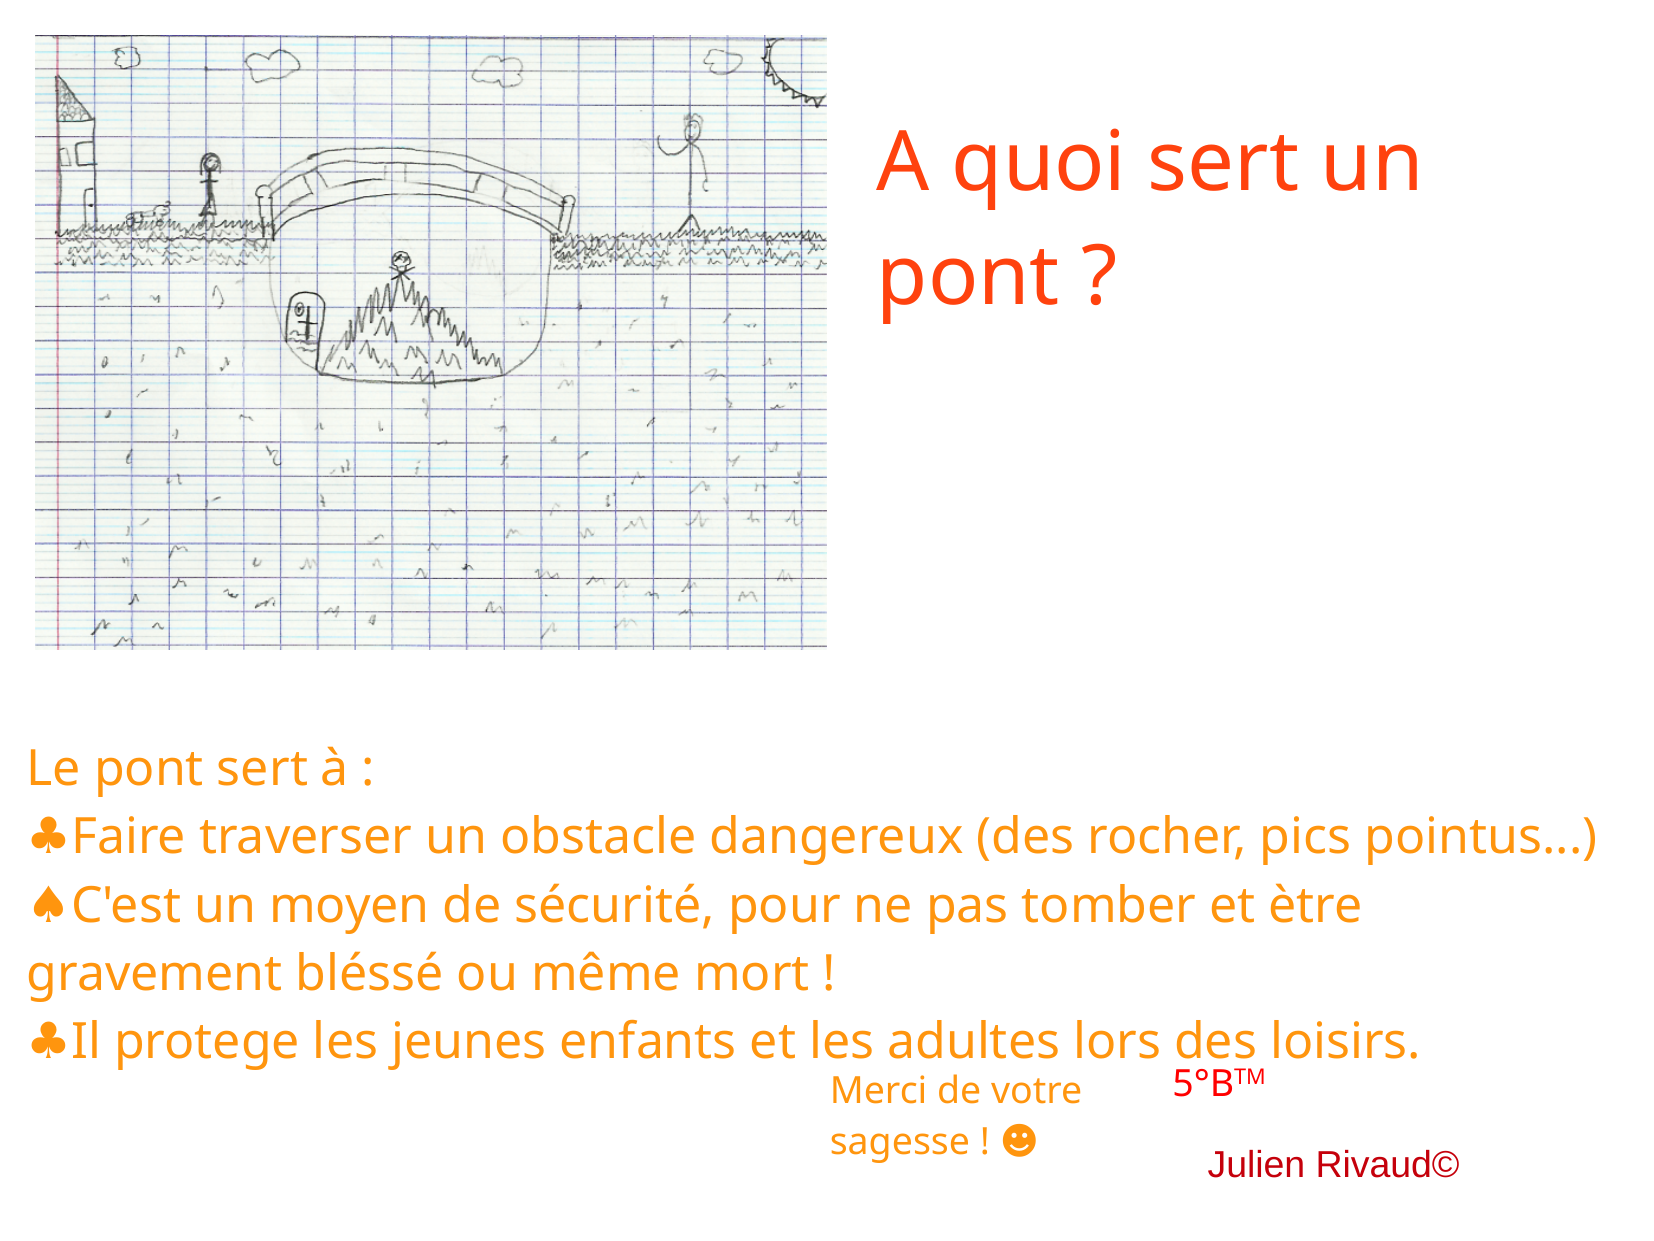

A quoi sert un pont ?
Le pont sert à :
♣Faire traverser un obstacle dangereux (des rocher, pics pointus...)
♠C'est un moyen de sécurité, pour ne pas tomber et ètre gravement bléssé ou même mort !
♣Il protege les jeunes enfants et les adultes lors des loisirs.
5°BTM
Merci de votre sagesse ! ☻
Julien Rivaud©